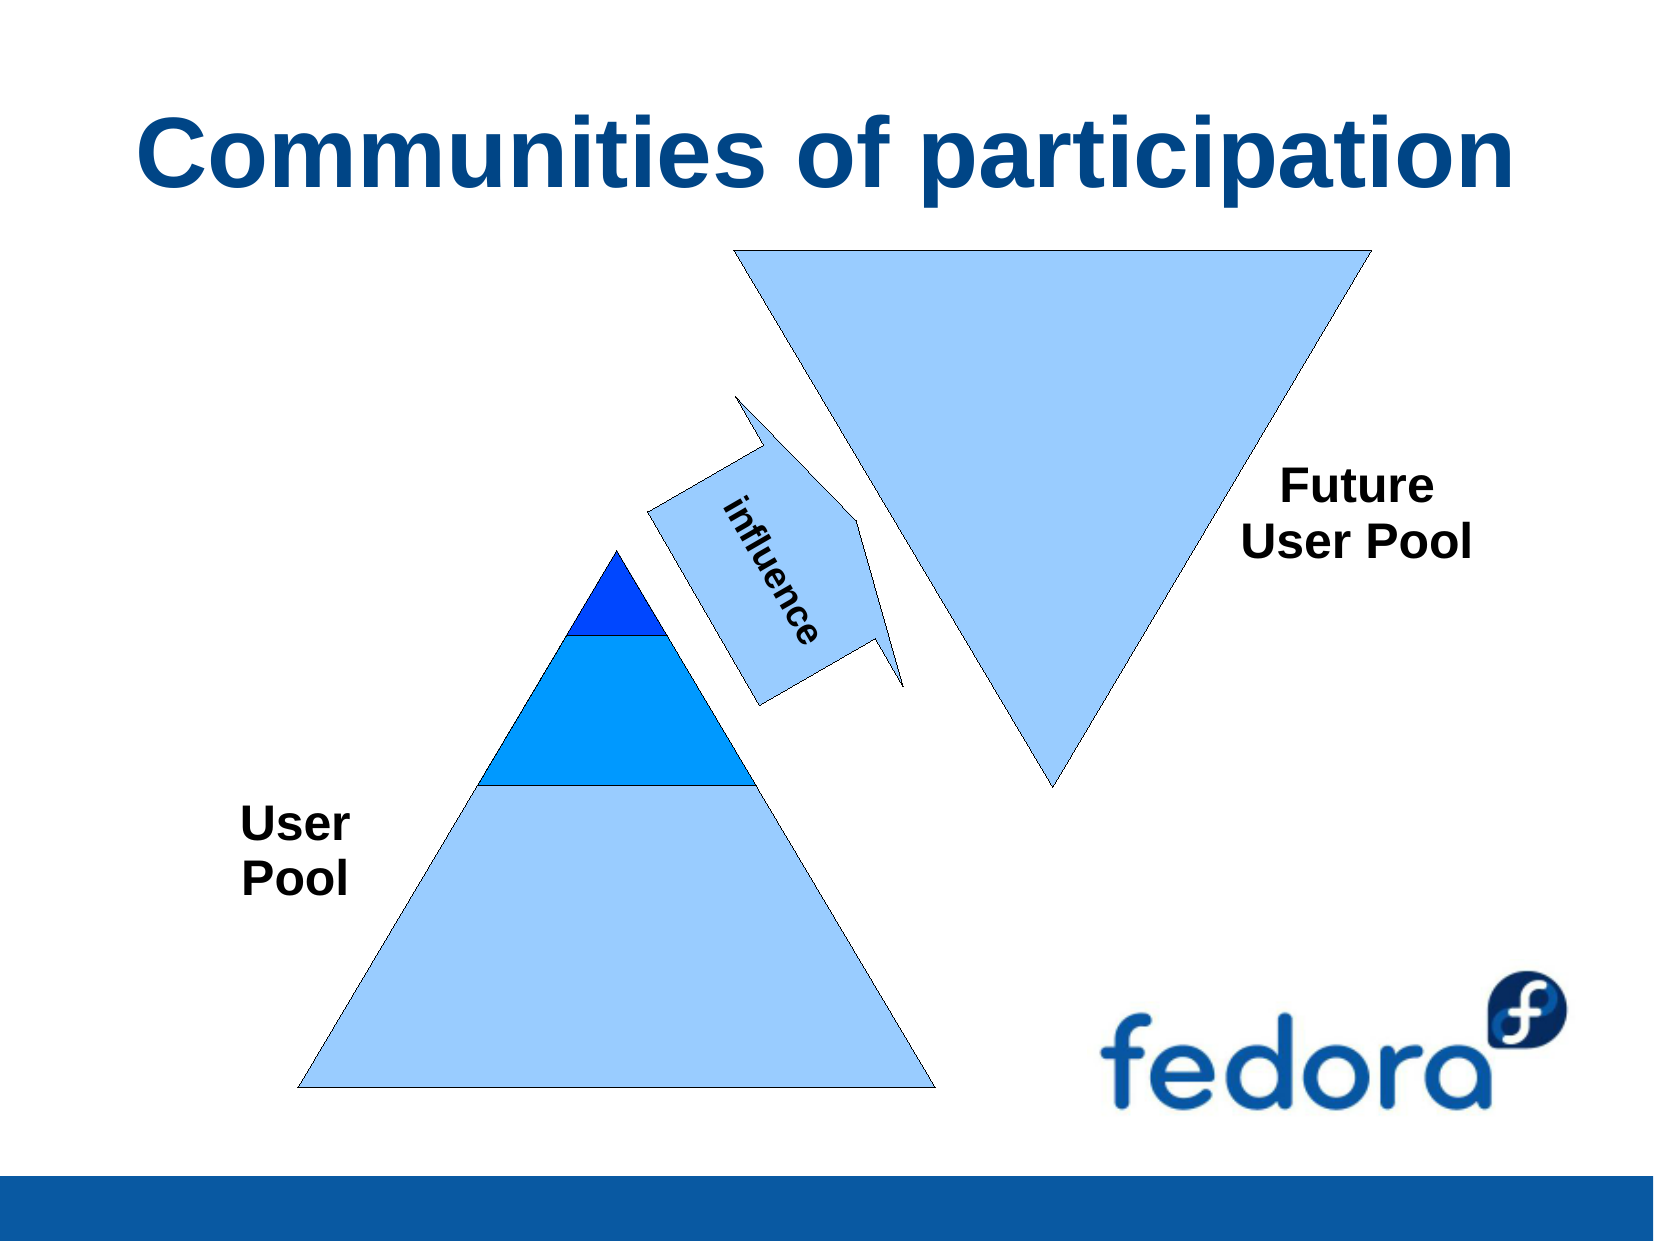

# Communities of participation
influence
Future
User Pool
User
Pool